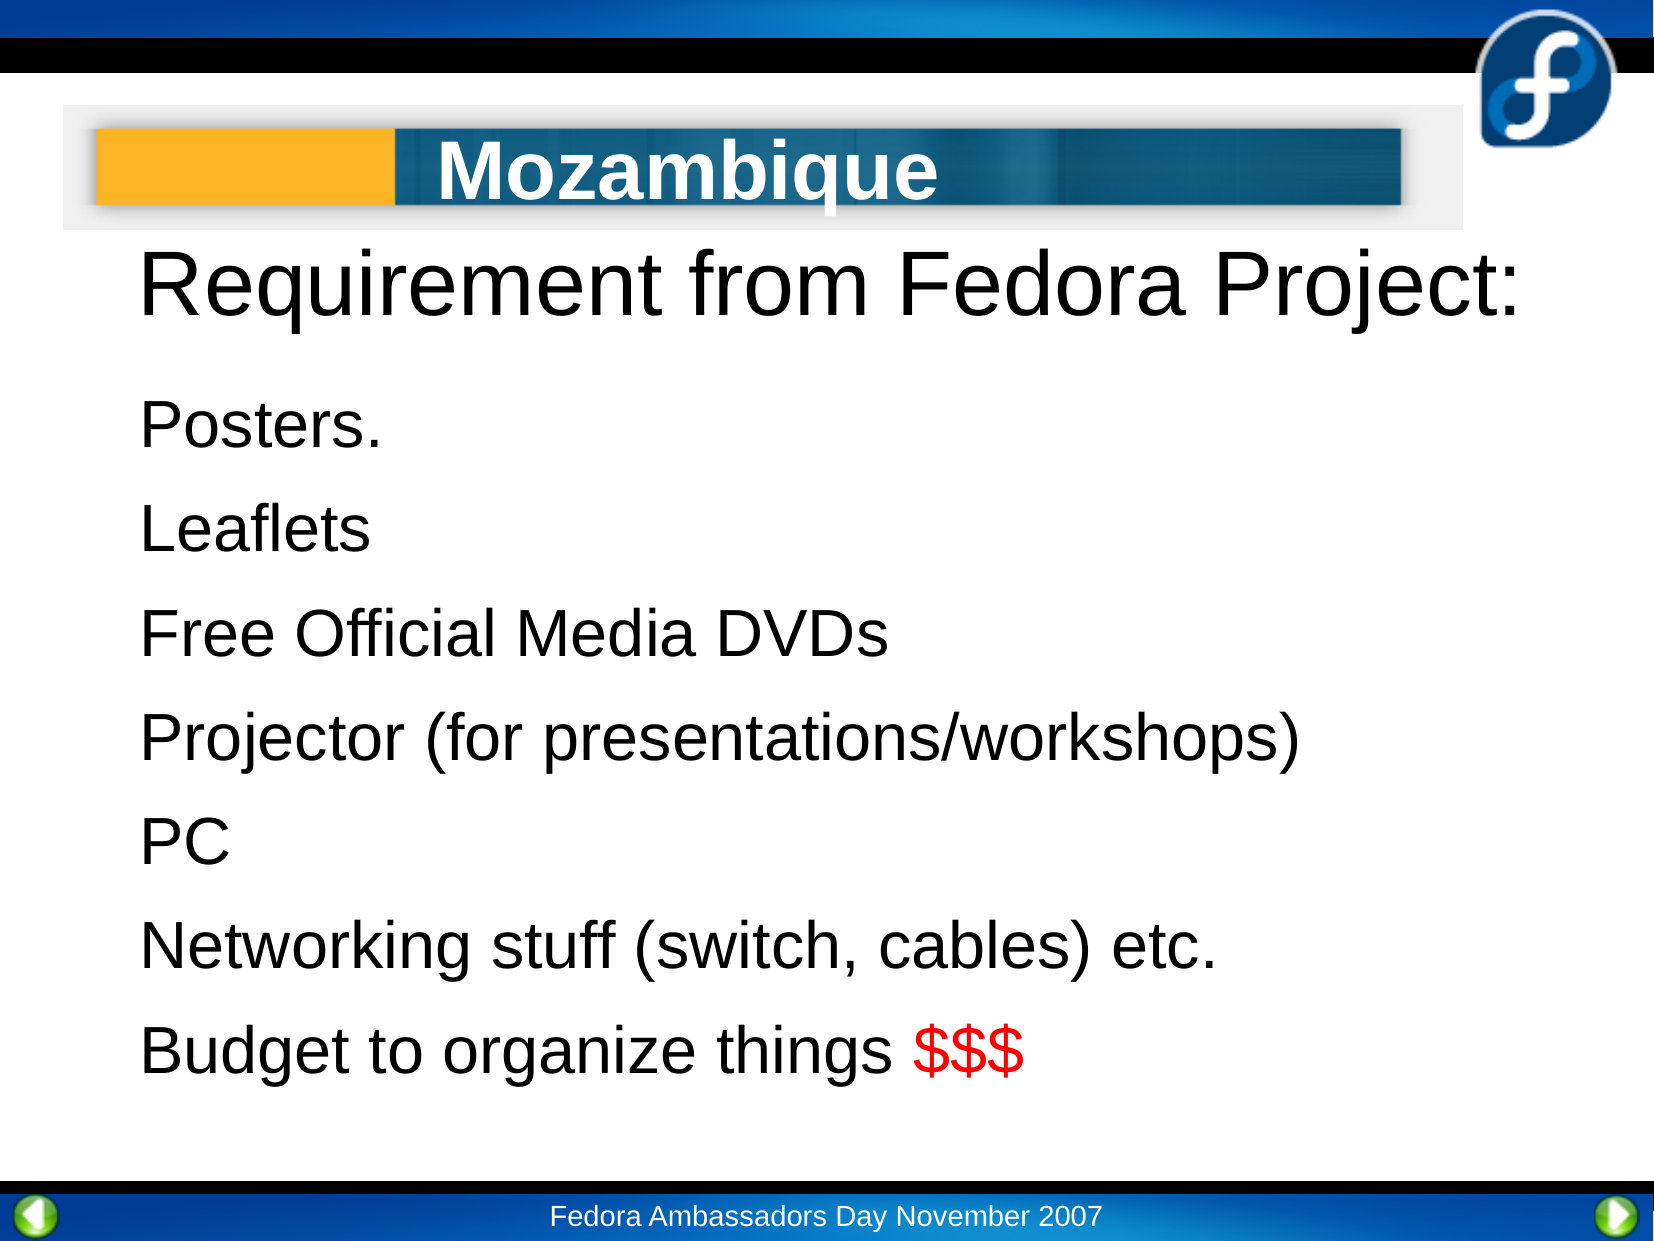

Mozambique
# Requirement from Fedora Project:
Posters.
Leaflets
Free Official Media DVDs
Projector (for presentations/workshops)
PC
Networking stuff (switch, cables) etc.
Budget to organize things $$$